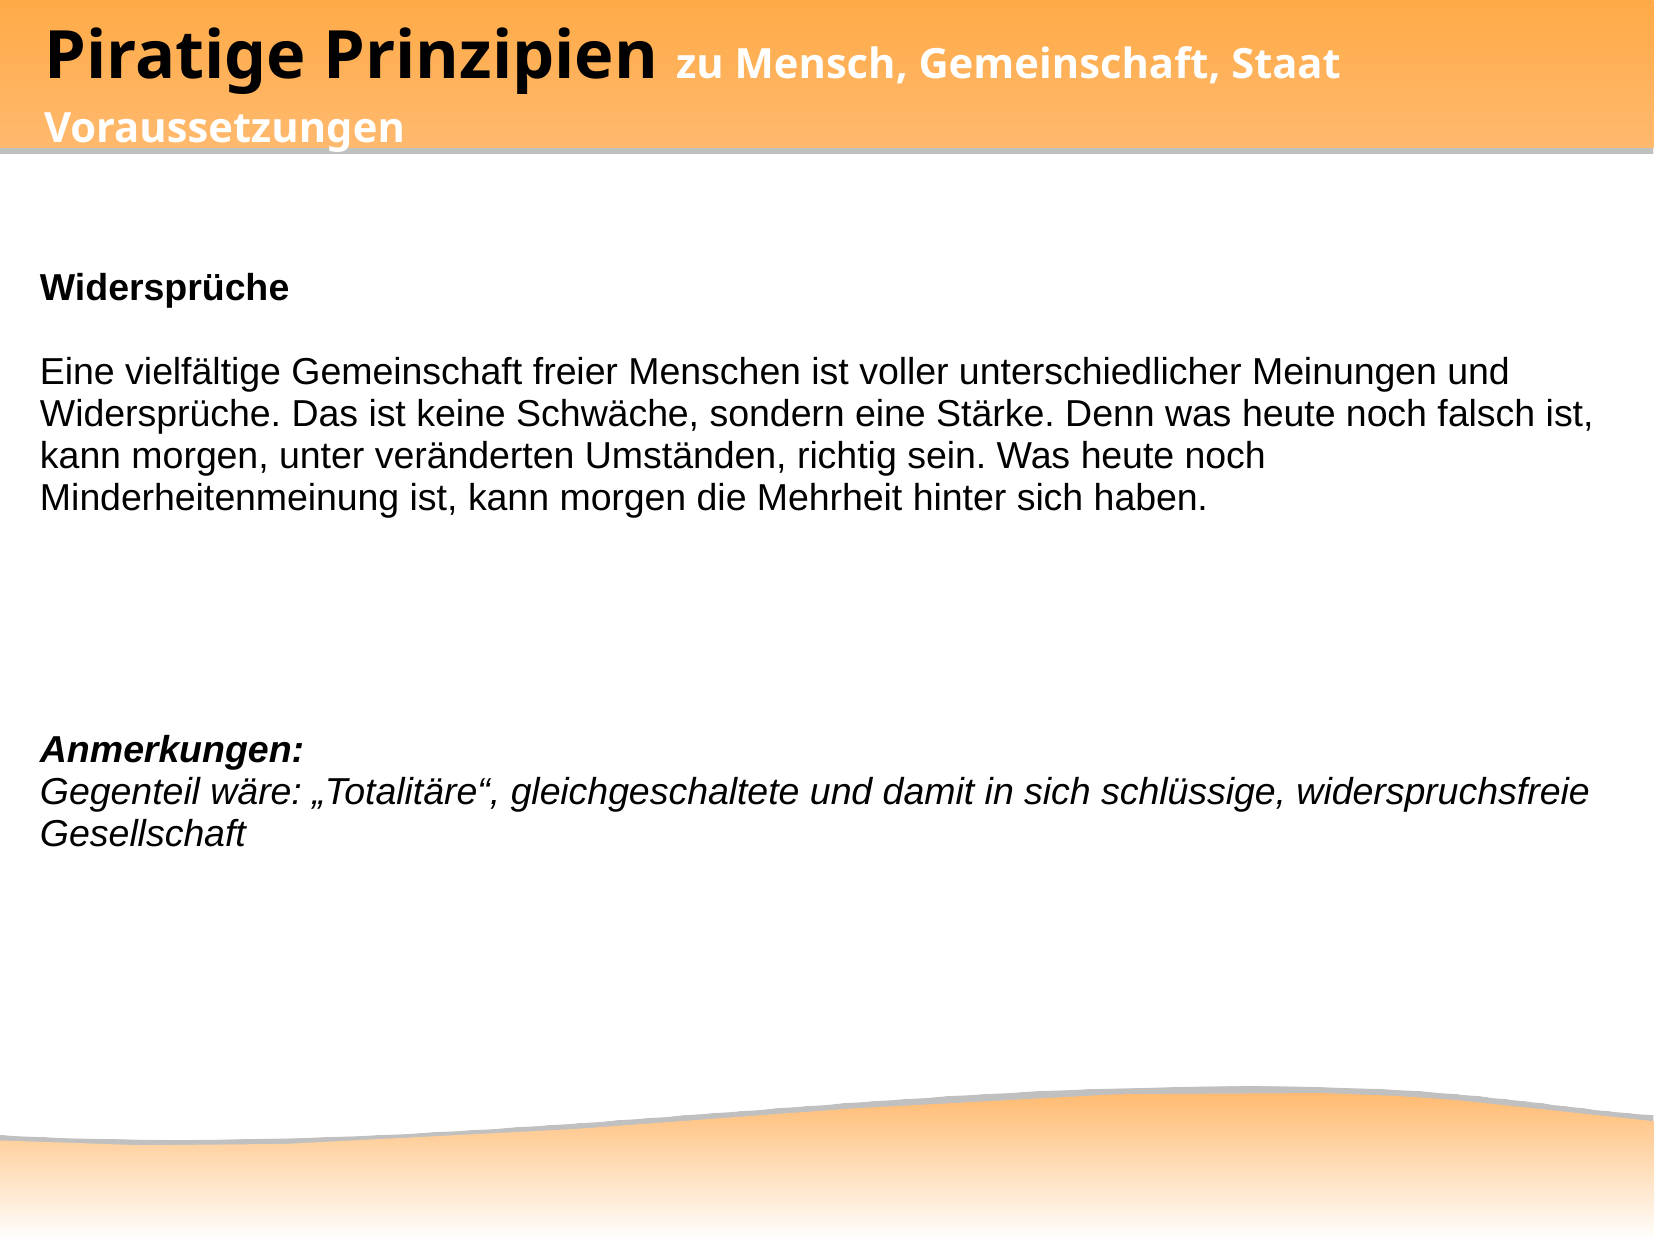

Piratige Prinzipien zu Mensch, Gemeinschaft, Staat
Voraussetzungen
Widersprüche
Eine vielfältige Gemeinschaft freier Menschen ist voller unterschiedlicher Meinungen und Widersprüche. Das ist keine Schwäche, sondern eine Stärke. Denn was heute noch falsch ist, kann morgen, unter veränderten Umständen, richtig sein. Was heute noch Minderheitenmeinung ist, kann morgen die Mehrheit hinter sich haben.
Anmerkungen:
Gegenteil wäre: „Totalitäre“, gleichgeschaltete und damit in sich schlüssige, widerspruchsfreie Gesellschaft